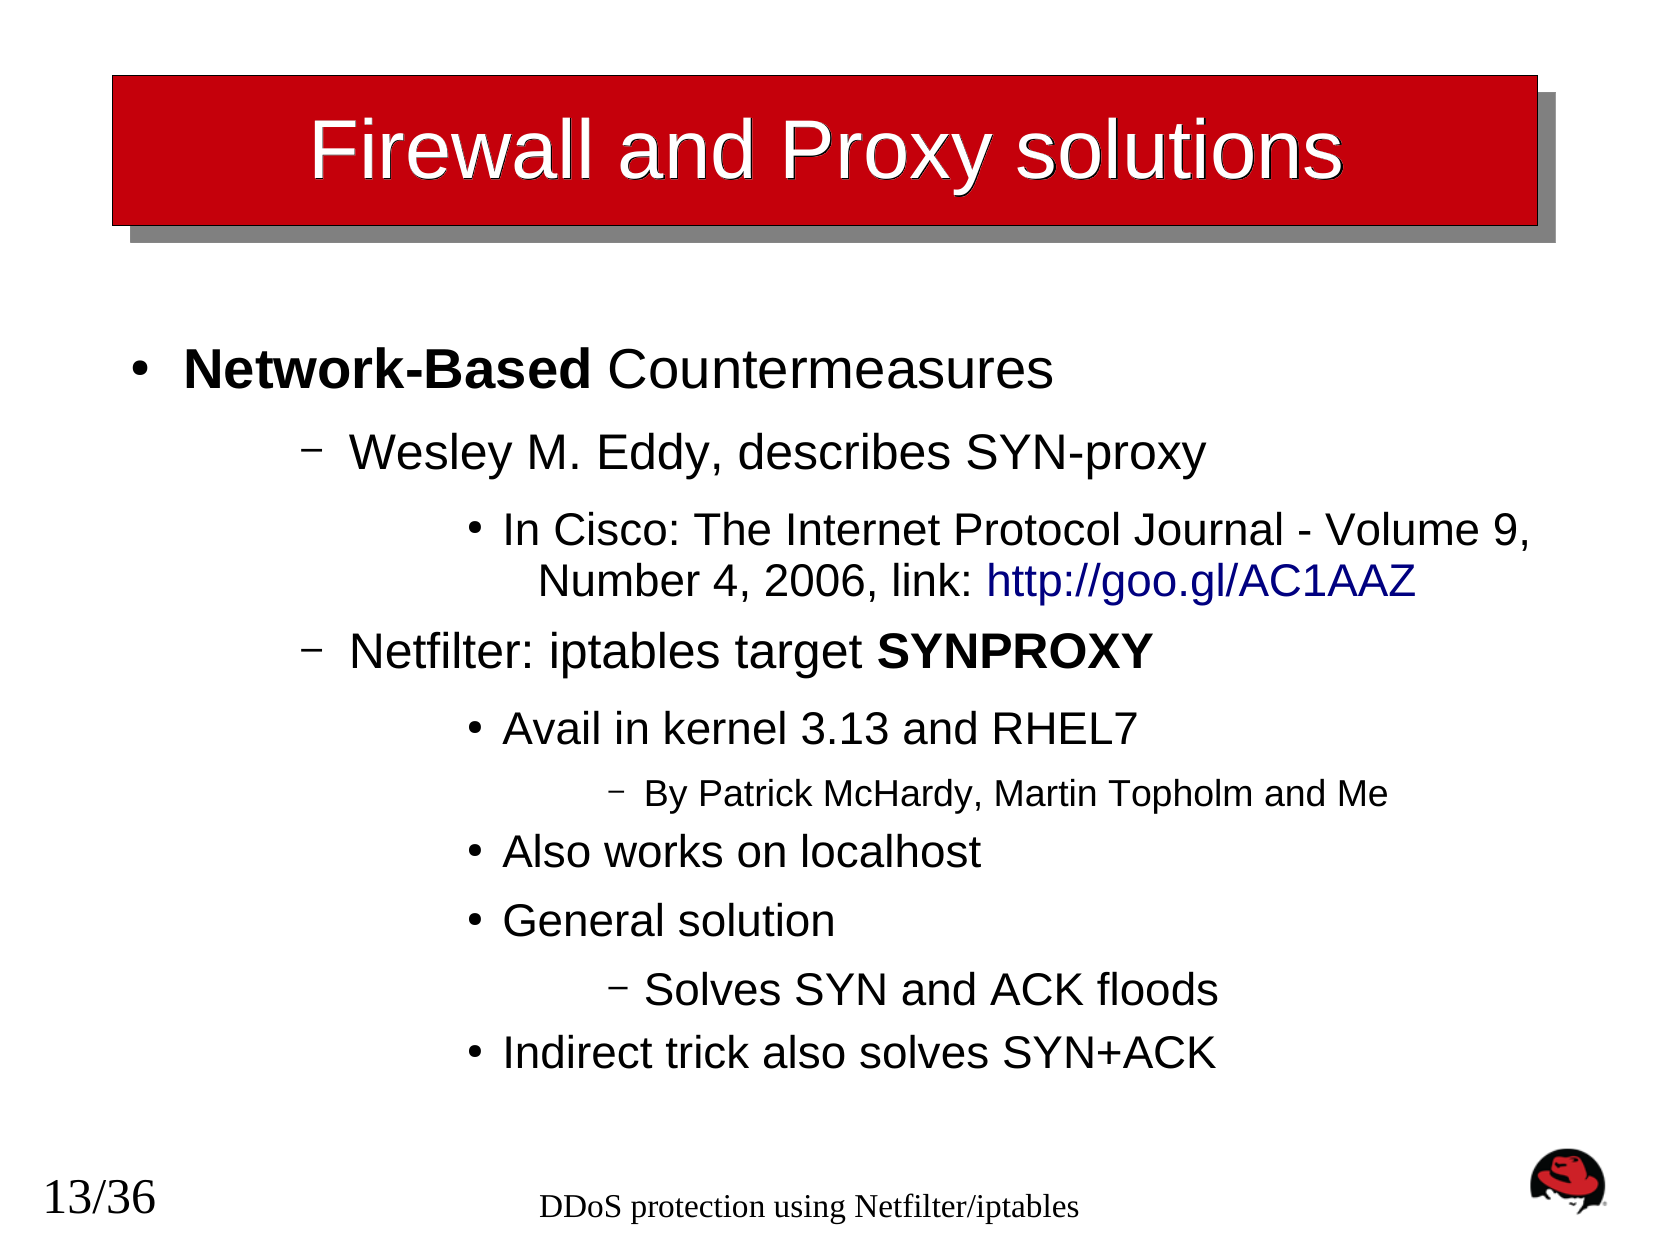

# Firewall and Proxy solutions
Network-Based Countermeasures
Wesley M. Eddy, describes SYN-proxy
In Cisco: The Internet Protocol Journal - Volume 9, Number 4, 2006, link: http://goo.gl/AC1AAZ
Netfilter: iptables target SYNPROXY
Avail in kernel 3.13 and RHEL7
By Patrick McHardy, Martin Topholm and Me
Also works on localhost
General solution
Solves SYN and ACK floods
Indirect trick also solves SYN+ACK